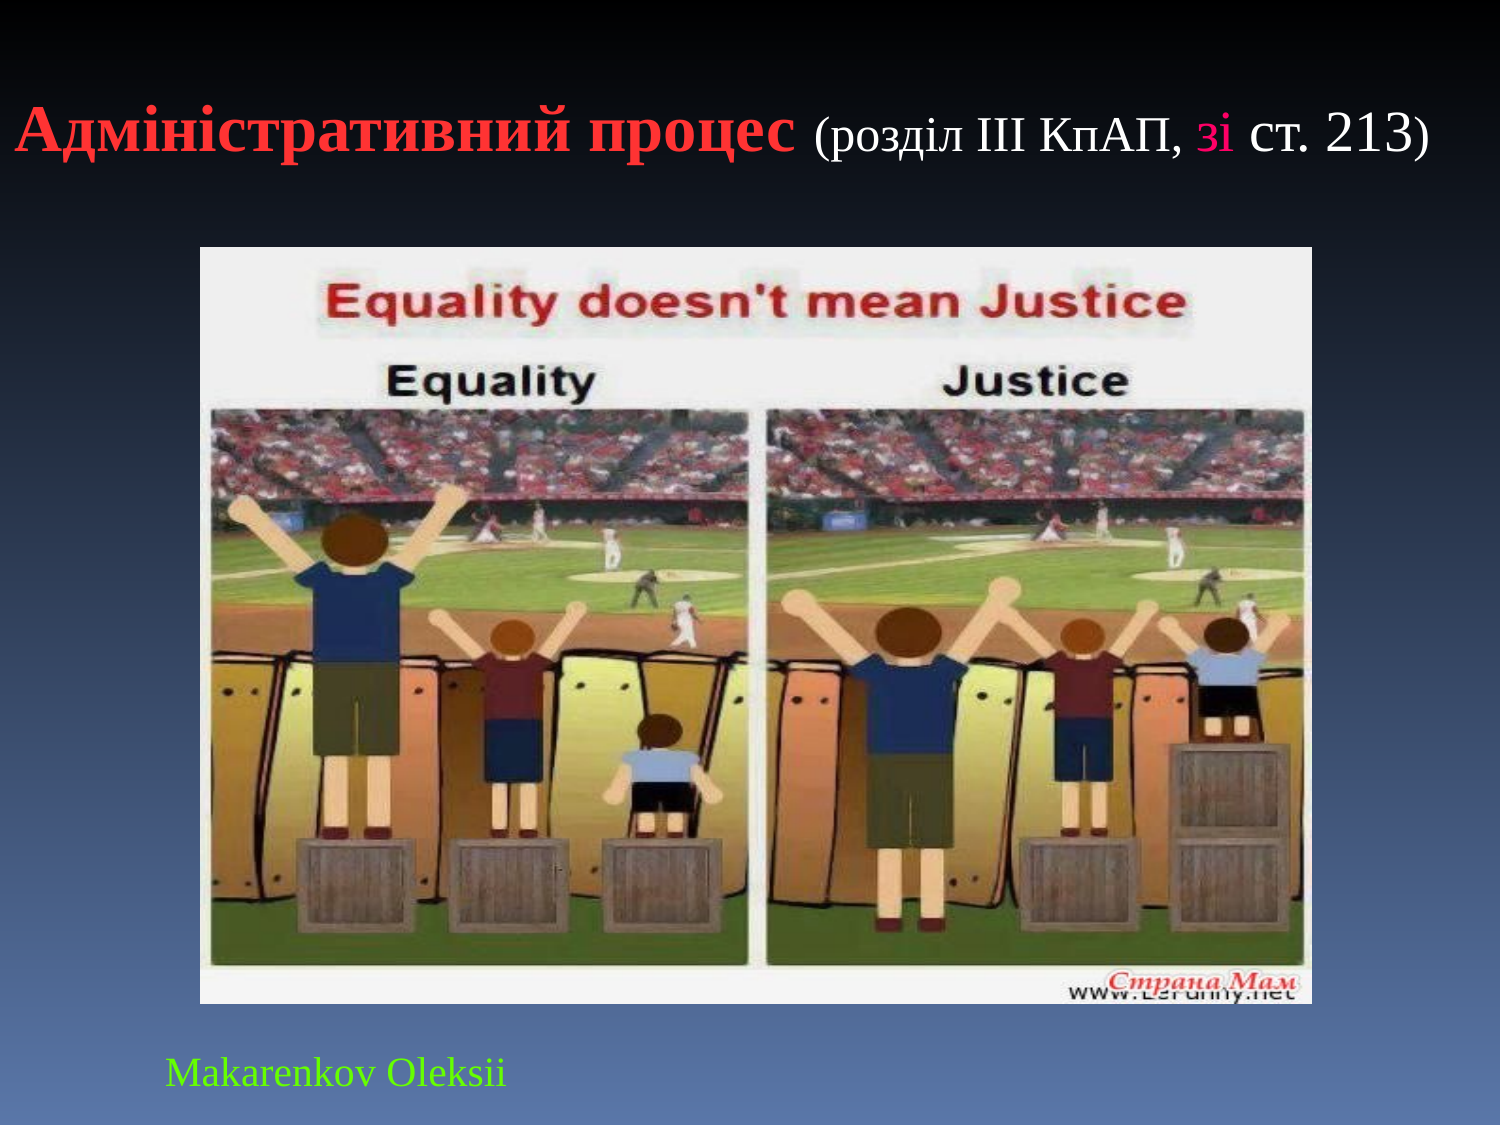

Адміністративний процес (розділ ІІІ КпАП, зі ст. 213)
	Makarenkov Oleksii